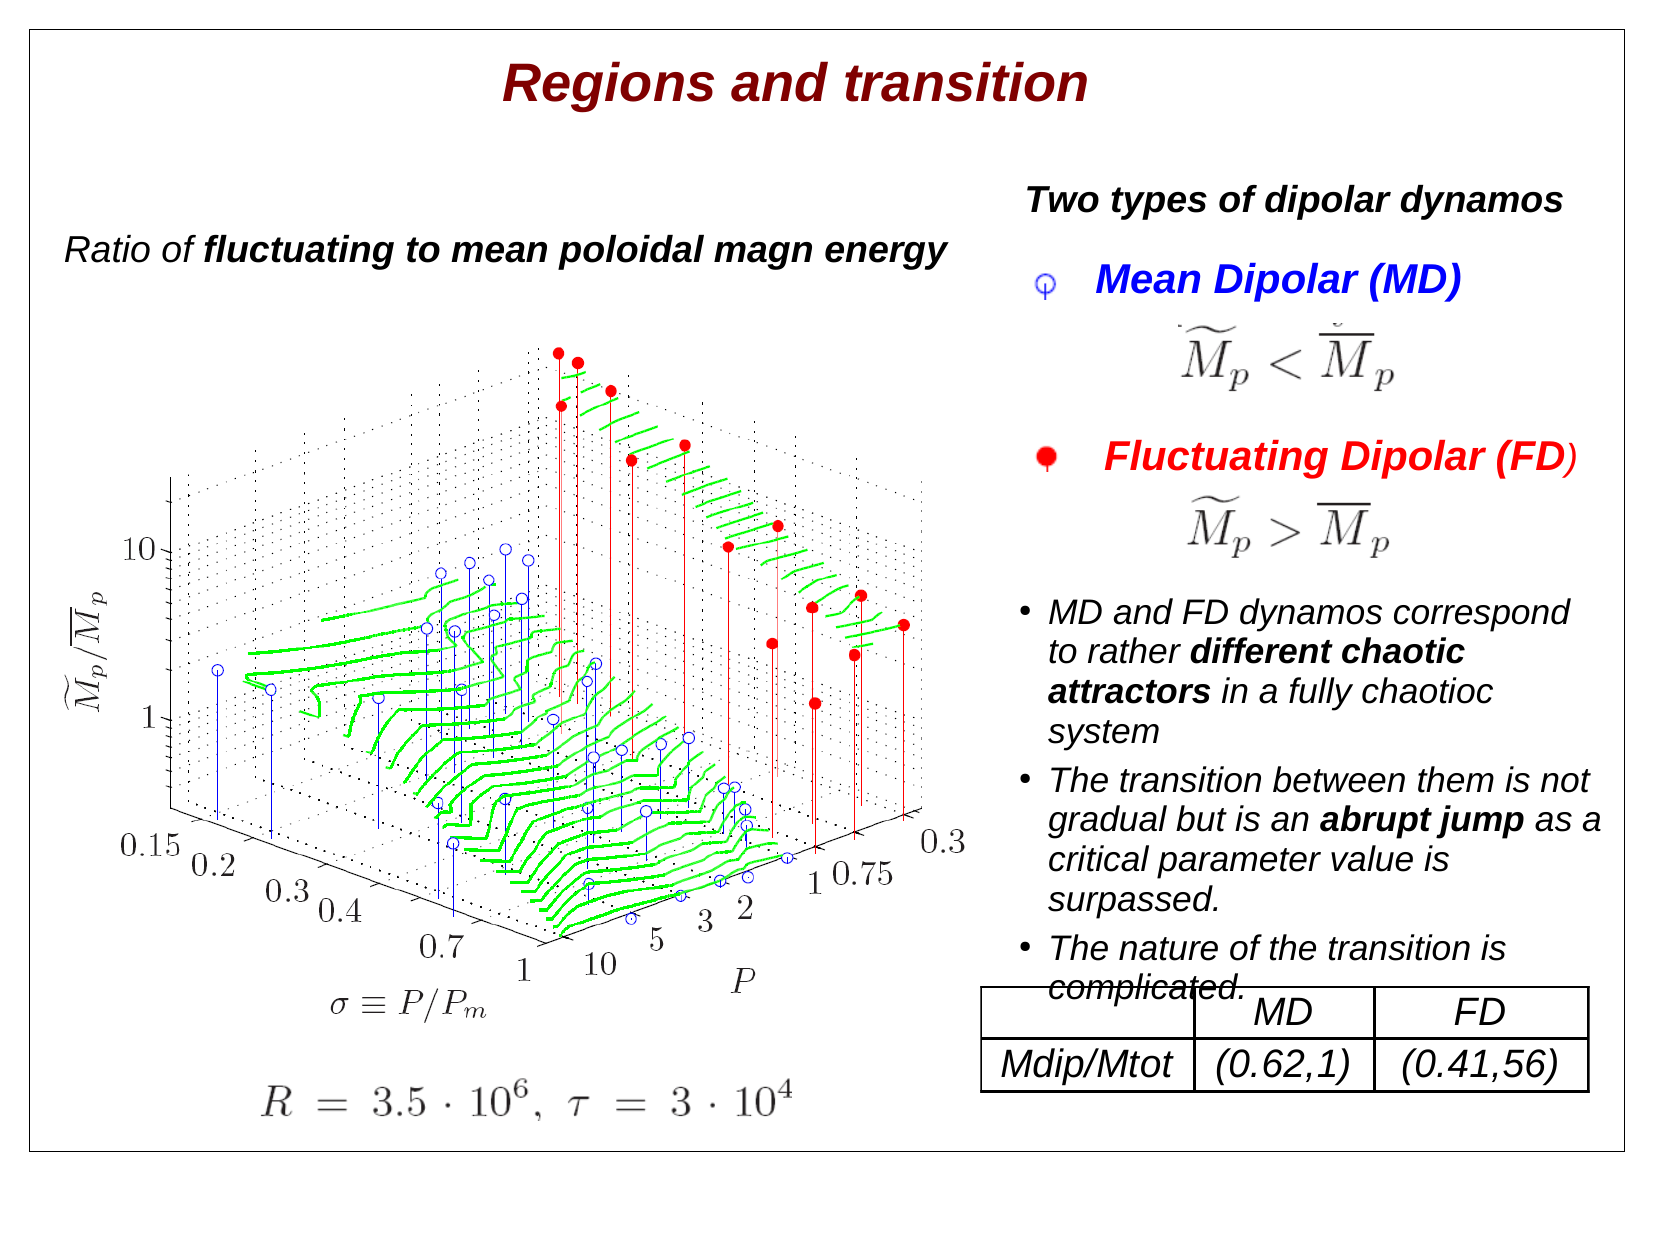

Regions and transition
Two types of dipolar dynamos
Ratio of fluctuating to mean poloidal magn energy
Mean Dipolar (MD)
Fluctuating Dipolar (FD)
MD and FD dynamos correspond to rather different chaotic attractors in a fully chaotioc system
The transition between them is not gradual but is an abrupt jump as a critical parameter value is surpassed.
The nature of the transition is complicated.